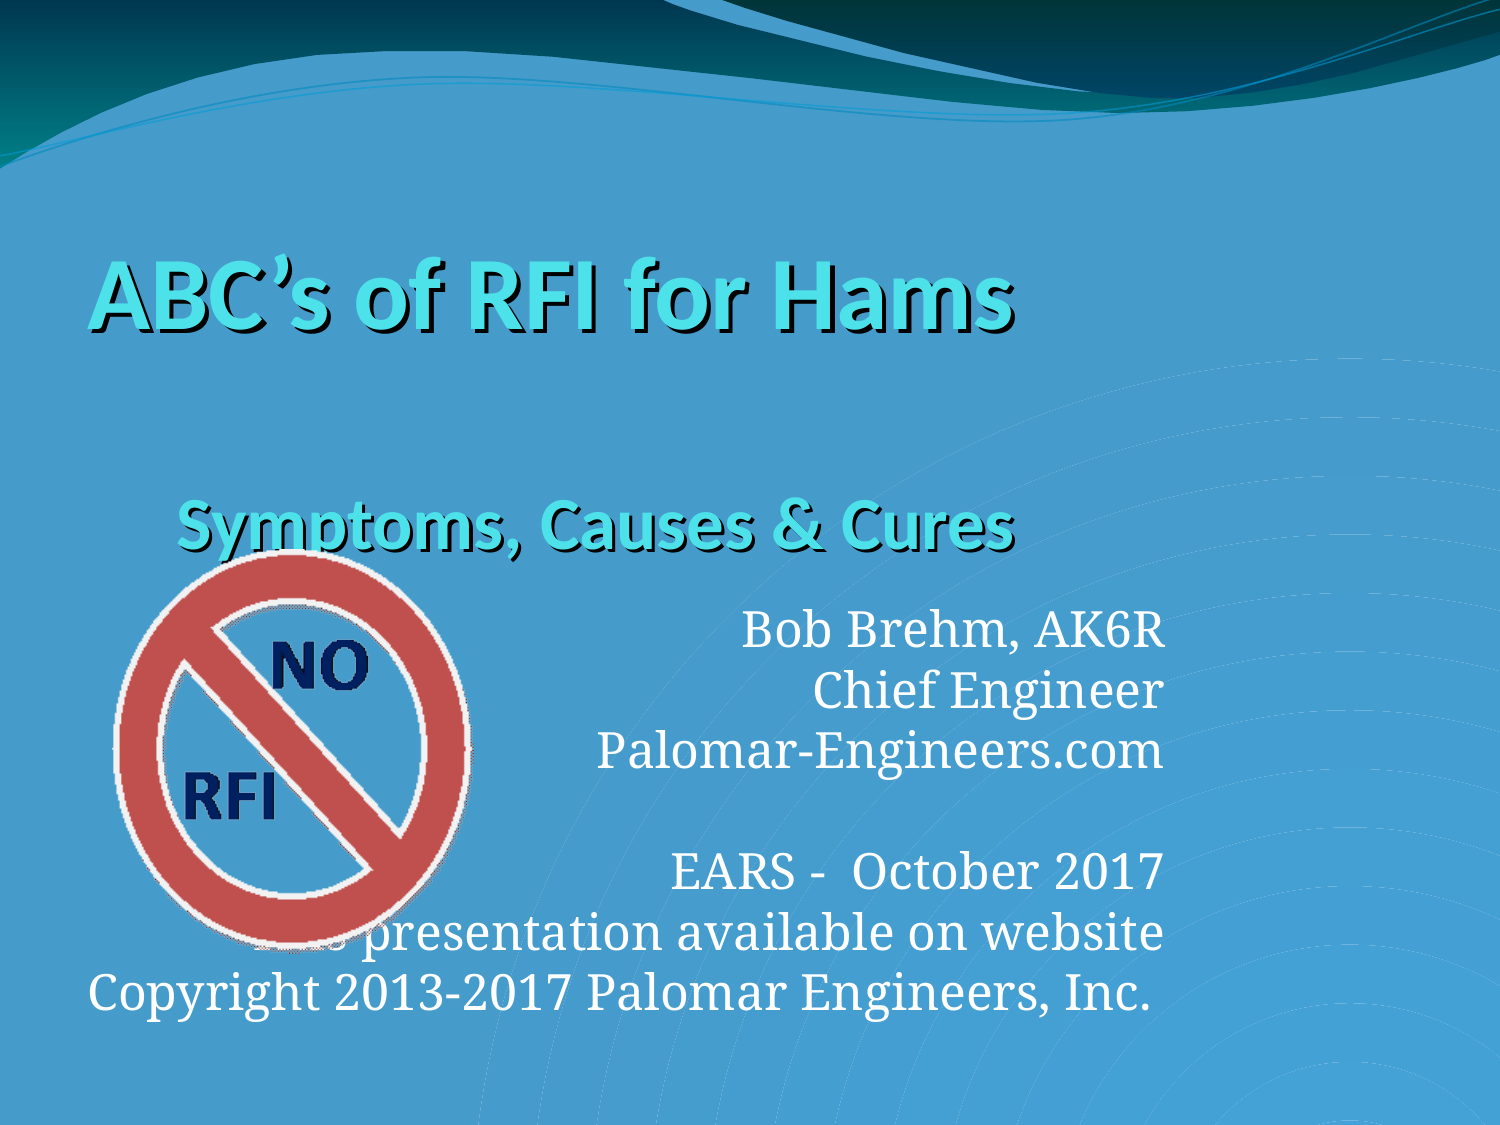

# ABC’s of RFI for Hams Symptoms, Causes & Cures
Bob Brehm, AK6R
Chief Engineer
Palomar-Engineers.com
EARS - October 2017
This presentation available on website
Copyright 2013-2017 Palomar Engineers, Inc.